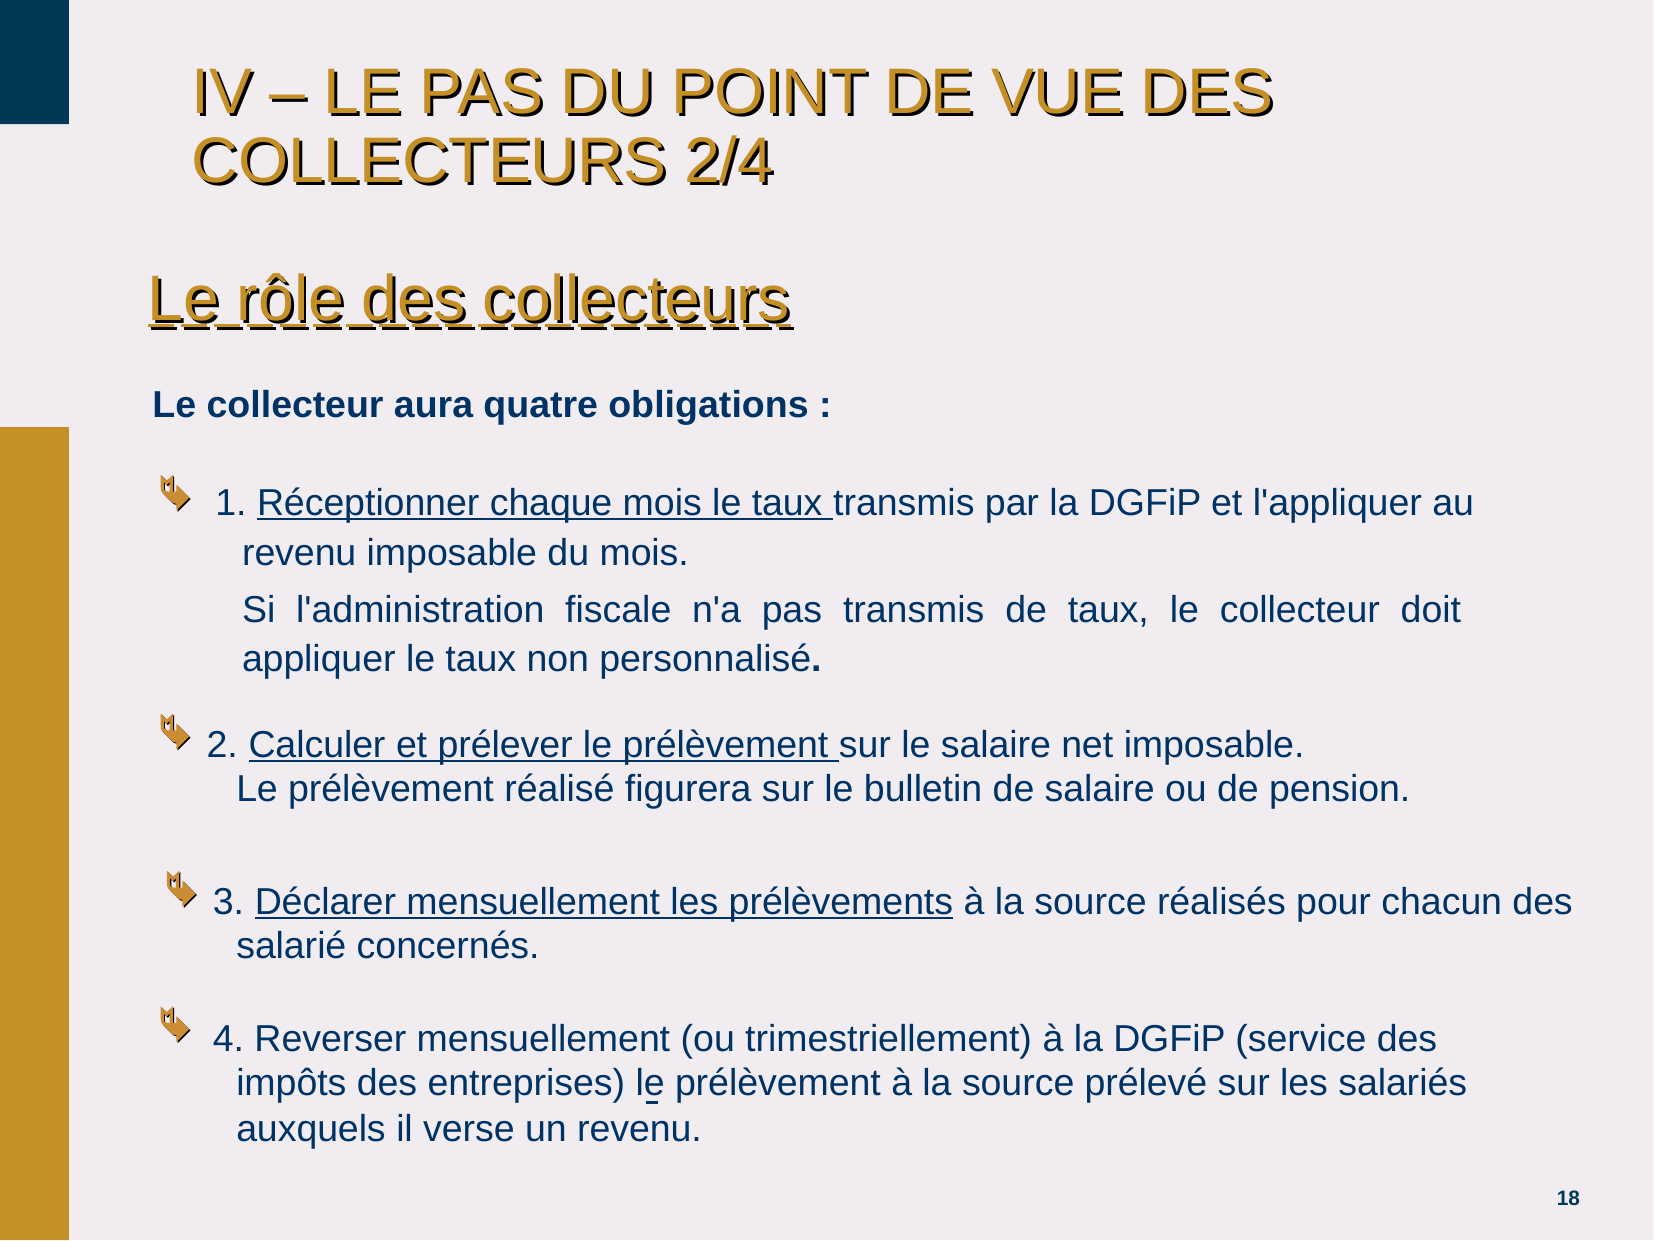

IV – LE PAS DU POINT DE VUE DES COLLECTEURS 2/4
# Le rôle des collecteurs
Le collecteur aura quatre obligations :

1. Réceptionner chaque mois le taux transmis par la DGFiP et l'appliquer au
revenu imposable du mois.
Si l'administration fiscale n'a pas transmis de taux, le collecteur doit
appliquer le taux non personnalisé.

2. Calculer et prélever le prélèvement sur le salaire net imposable.
Le prélèvement réalisé figurera sur le bulletin de salaire ou de pension.

3. Déclarer mensuellement les prélèvements à la source réalisés pour chacun des
salarié concernés.

4. Reverser mensuellement (ou trimestriellement) à la DGFiP (service des
impôts des entreprises) le prélèvement à la source prélevé sur les salariés
auxquels il verse un revenu.